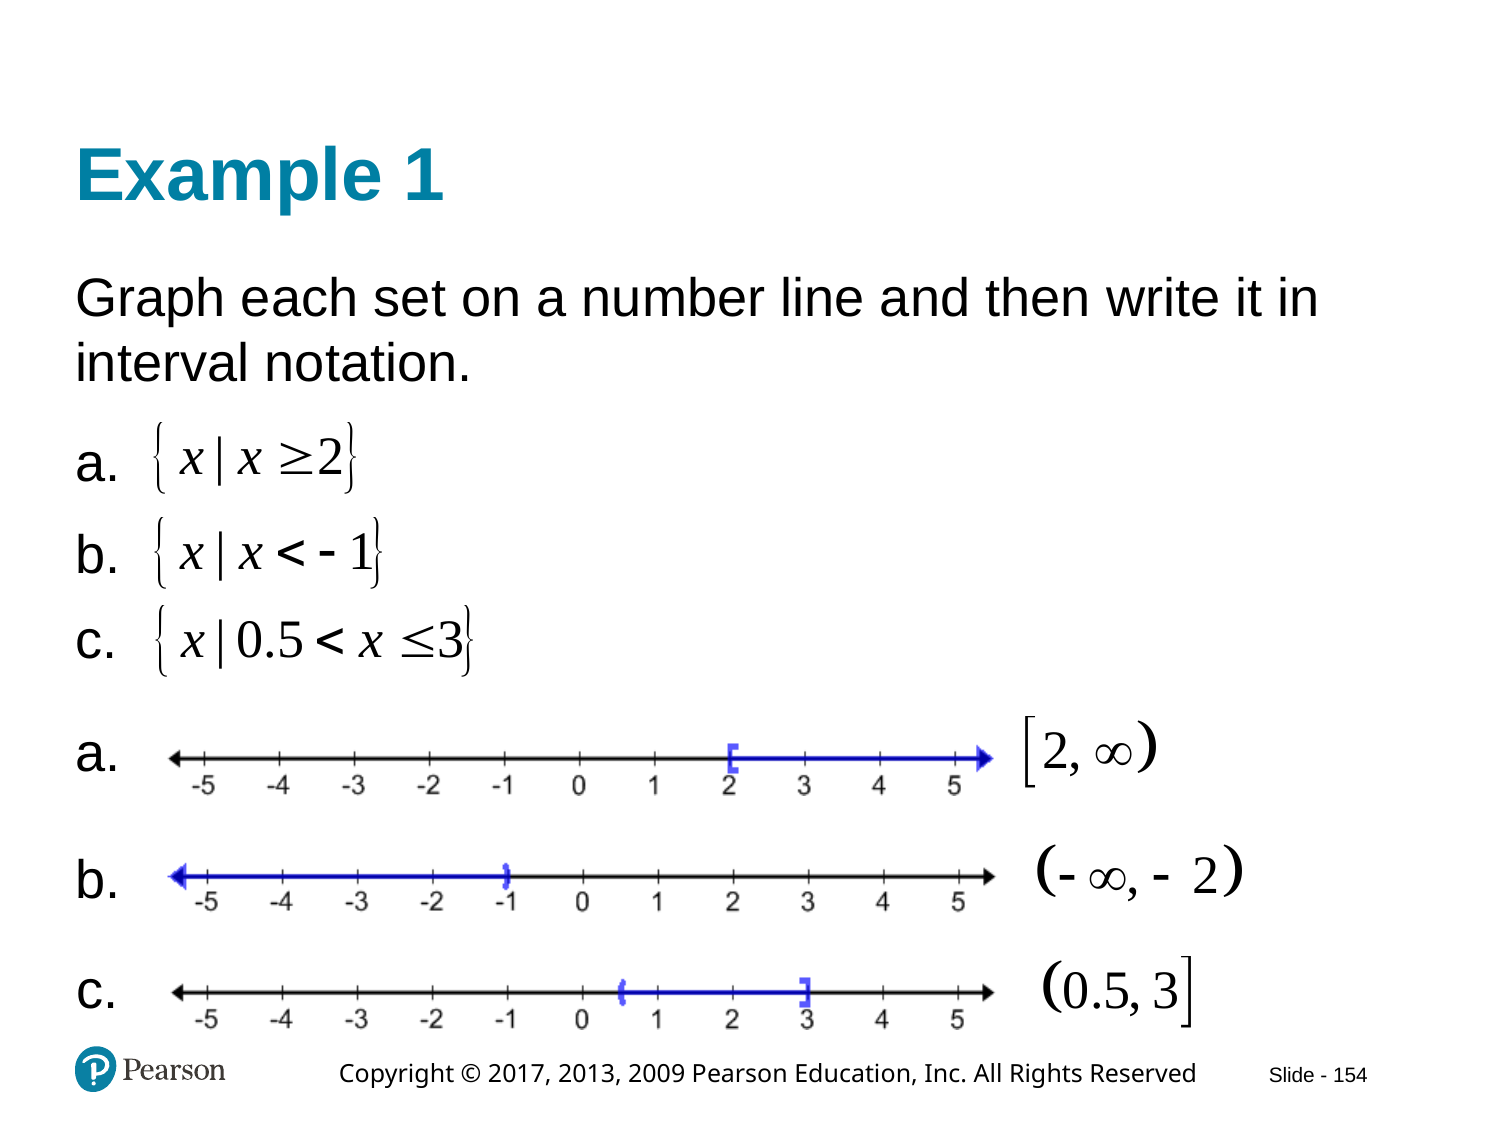

# Example 1
Graph each set on a number line and then write it in interval notation.
a.
b.
c.